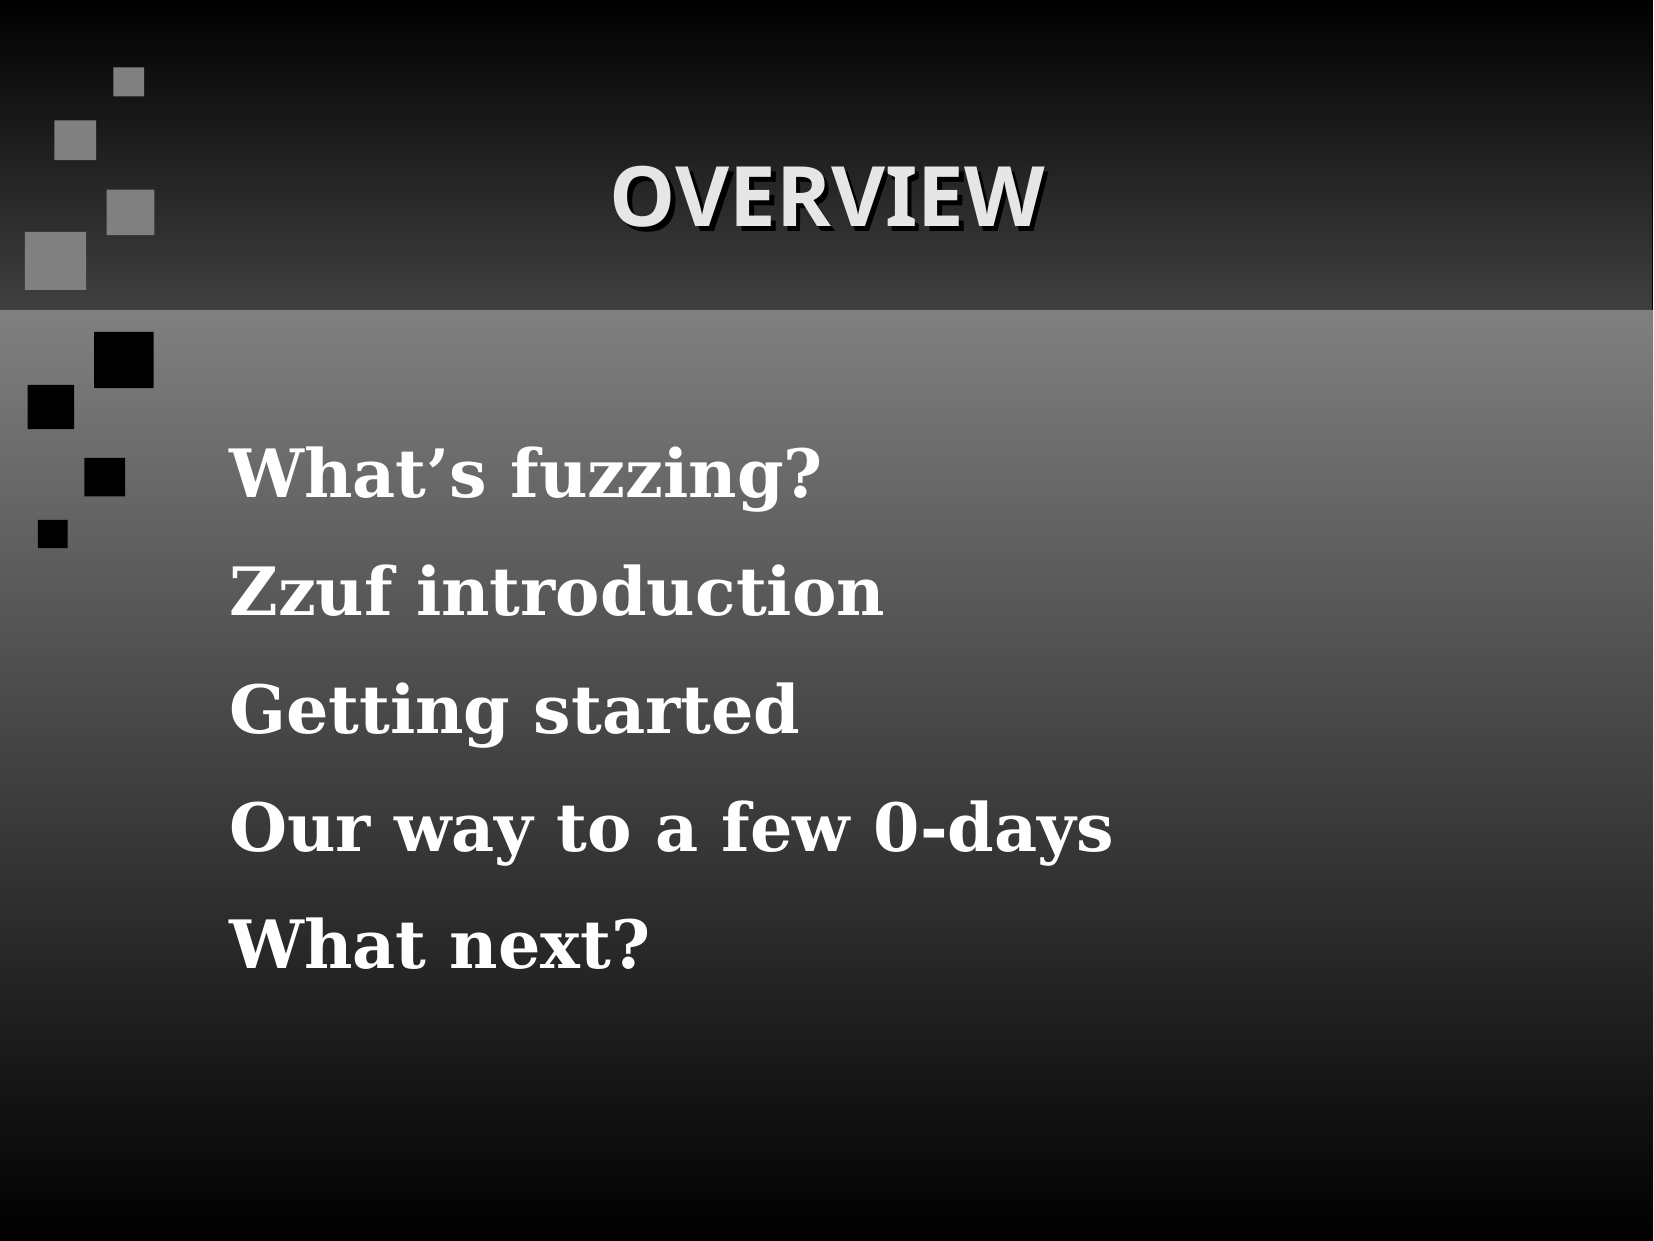

# OVERVIEW
What’s fuzzing?
Zzuf introduction
Getting started
Our way to a few 0-days
What next?